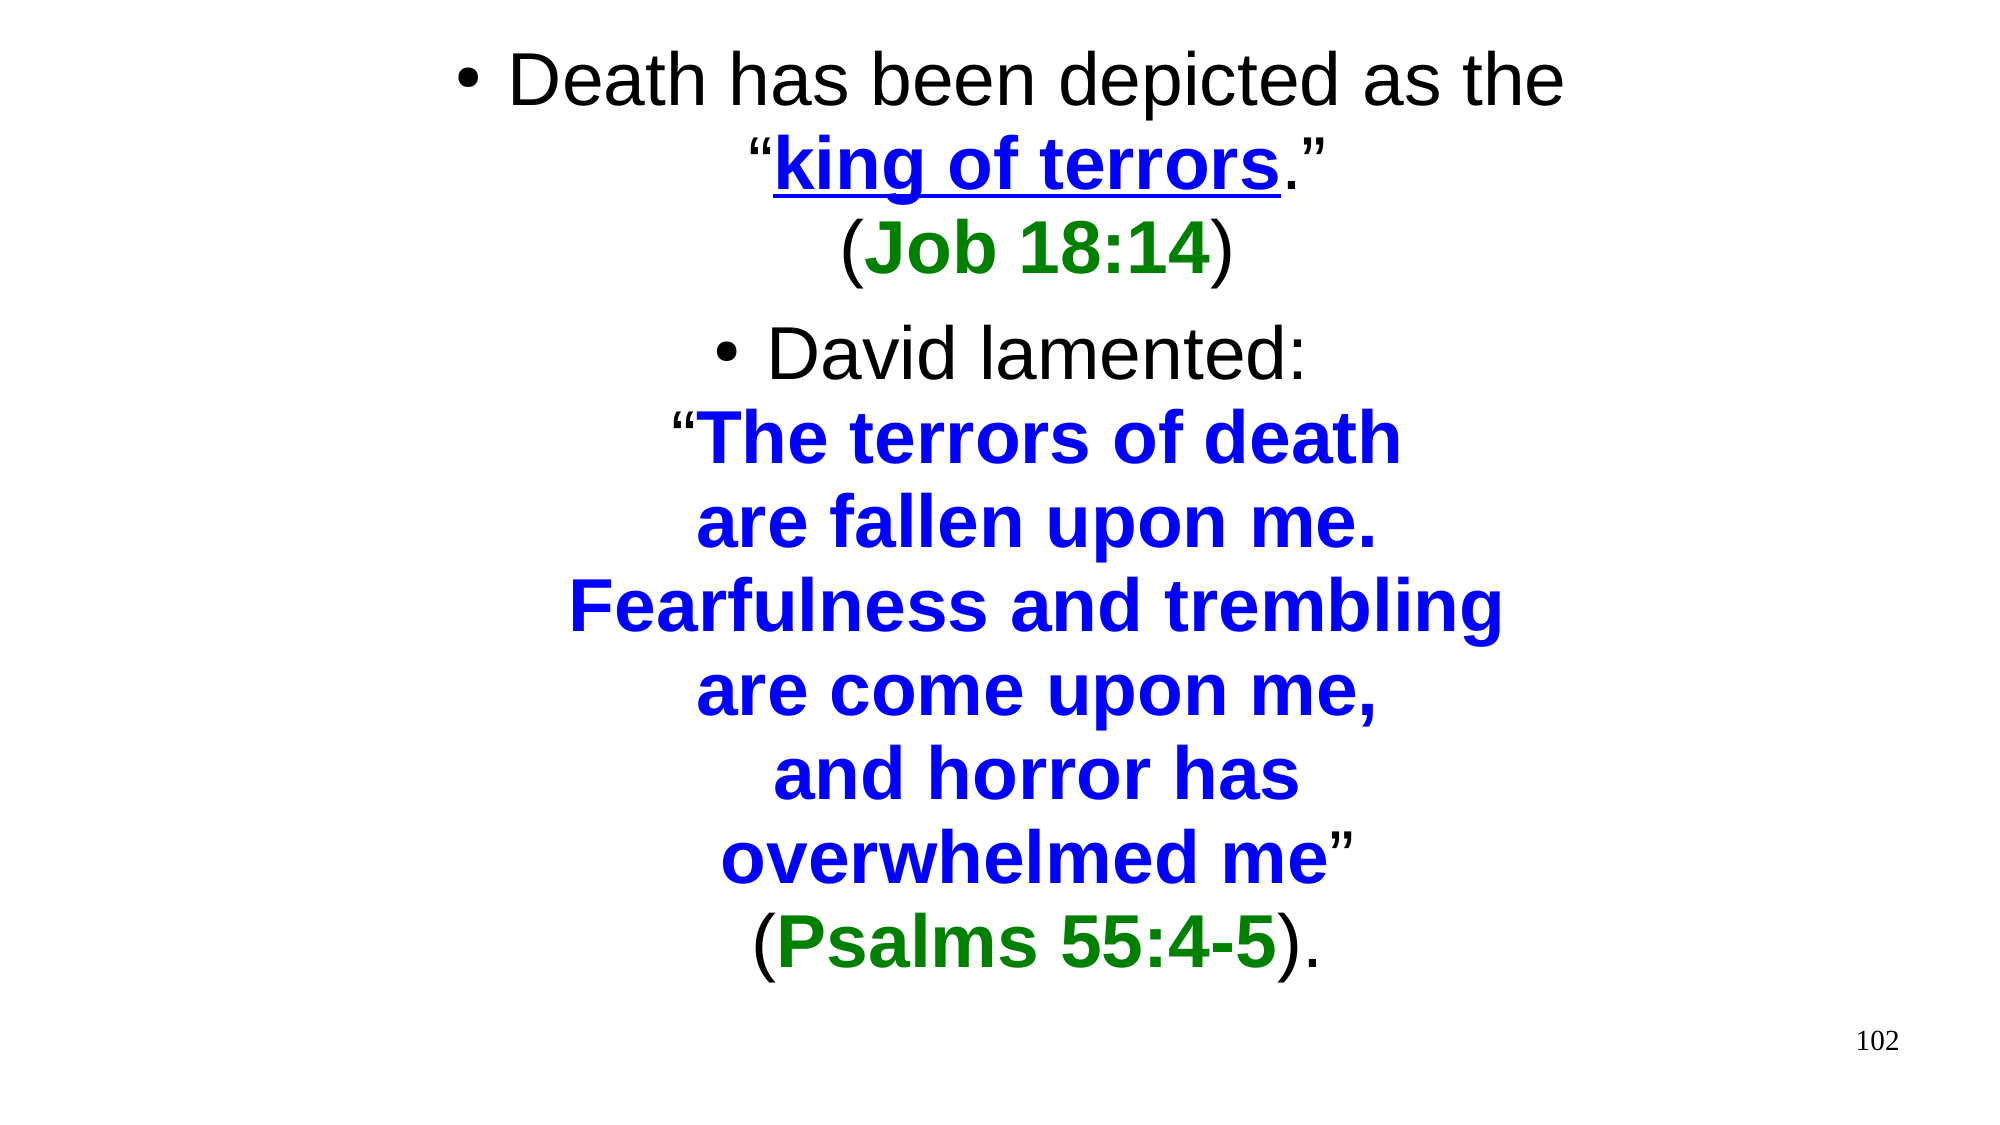

# Death has been depicted as the “king of terrors.” (Job 18:14)
David lamented:
“The terrors of death
are fallen upon me.
Fearfulness and trembling
are come upon me,
and horror has
overwhelmed me”
(Psalms 55:4-5).
102